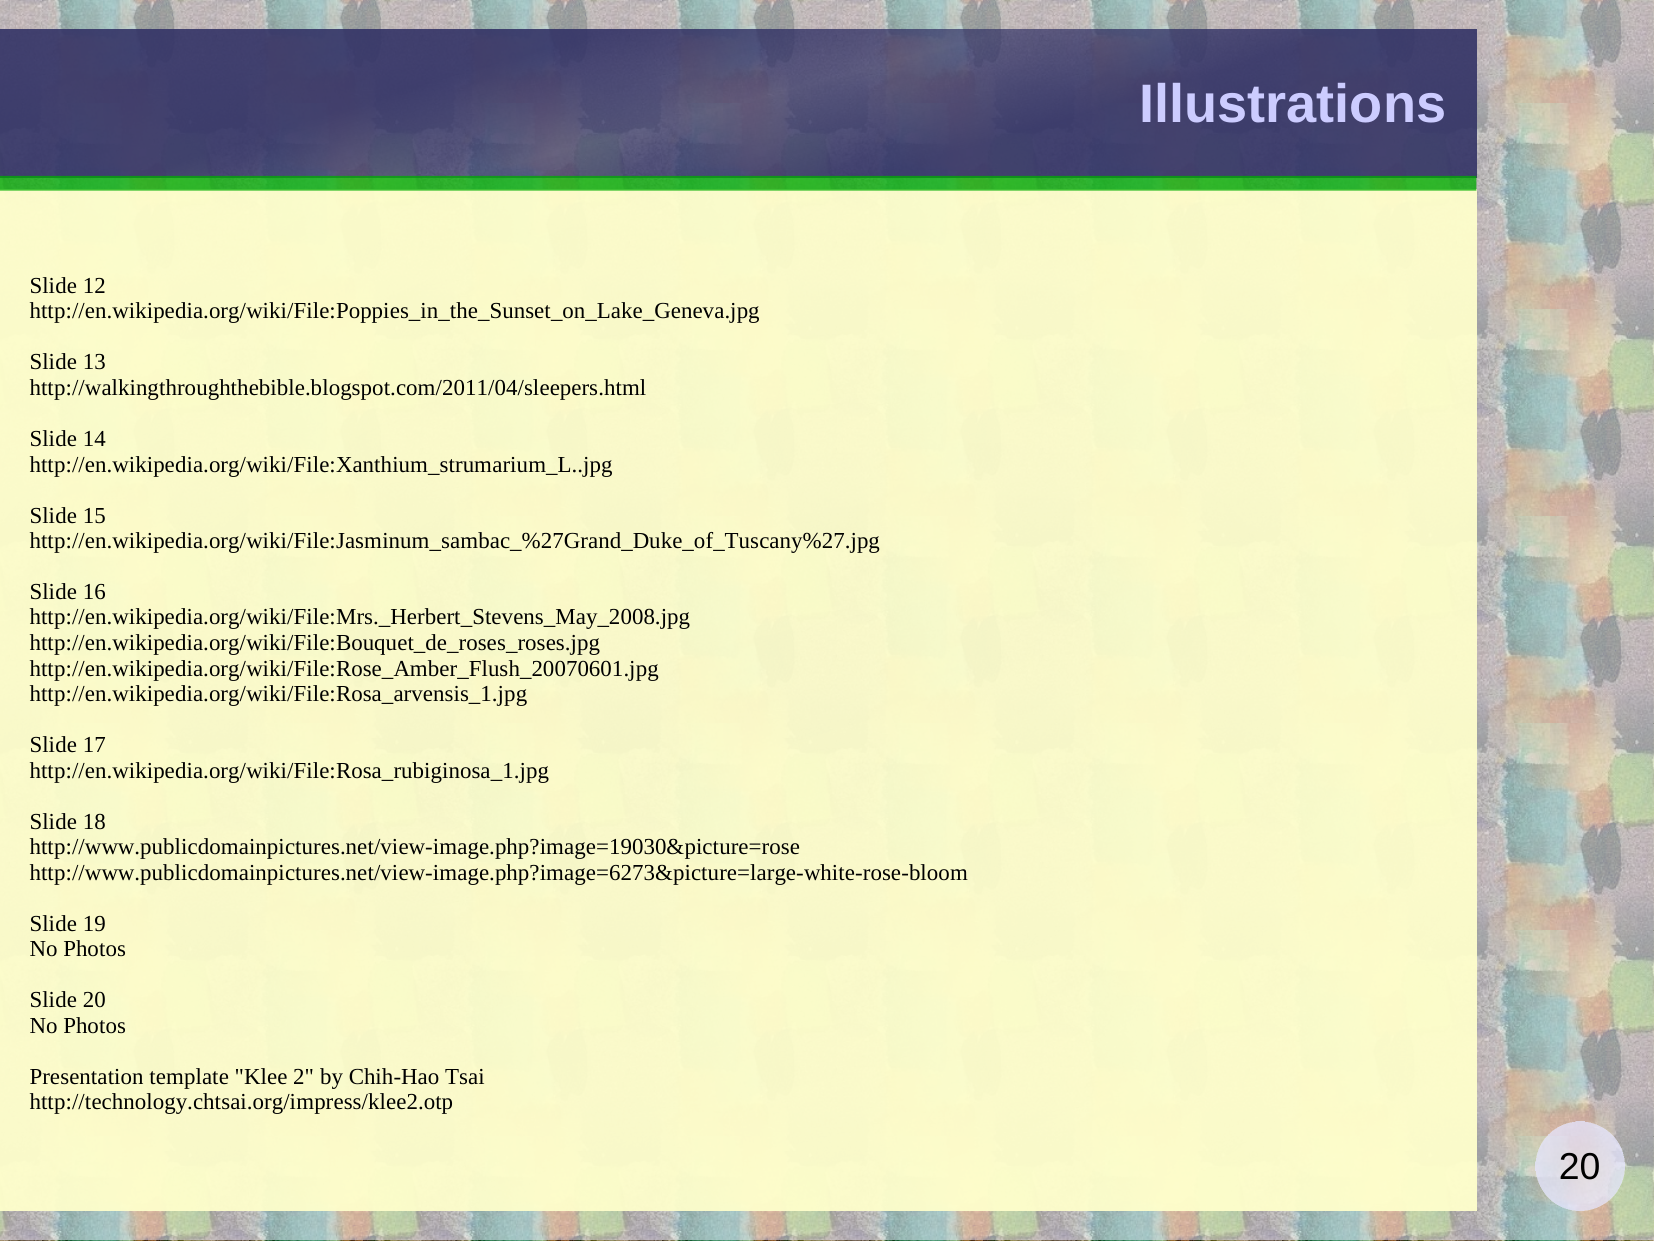

# Illustrations
Slide 12
http://en.wikipedia.org/wiki/File:Poppies_in_the_Sunset_on_Lake_Geneva.jpg
Slide 13
http://walkingthroughthebible.blogspot.com/2011/04/sleepers.html
Slide 14
http://en.wikipedia.org/wiki/File:Xanthium_strumarium_L..jpg
Slide 15
http://en.wikipedia.org/wiki/File:Jasminum_sambac_%27Grand_Duke_of_Tuscany%27.jpg
Slide 16
http://en.wikipedia.org/wiki/File:Mrs._Herbert_Stevens_May_2008.jpg
http://en.wikipedia.org/wiki/File:Bouquet_de_roses_roses.jpg
http://en.wikipedia.org/wiki/File:Rose_Amber_Flush_20070601.jpg
http://en.wikipedia.org/wiki/File:Rosa_arvensis_1.jpg
Slide 17
http://en.wikipedia.org/wiki/File:Rosa_rubiginosa_1.jpg
Slide 18
http://www.publicdomainpictures.net/view-image.php?image=19030&picture=rose
http://www.publicdomainpictures.net/view-image.php?image=6273&picture=large-white-rose-bloom
Slide 19
No Photos
Slide 20
No Photos
Presentation template "Klee 2" by Chih-Hao Tsai
http://technology.chtsai.org/impress/klee2.otp